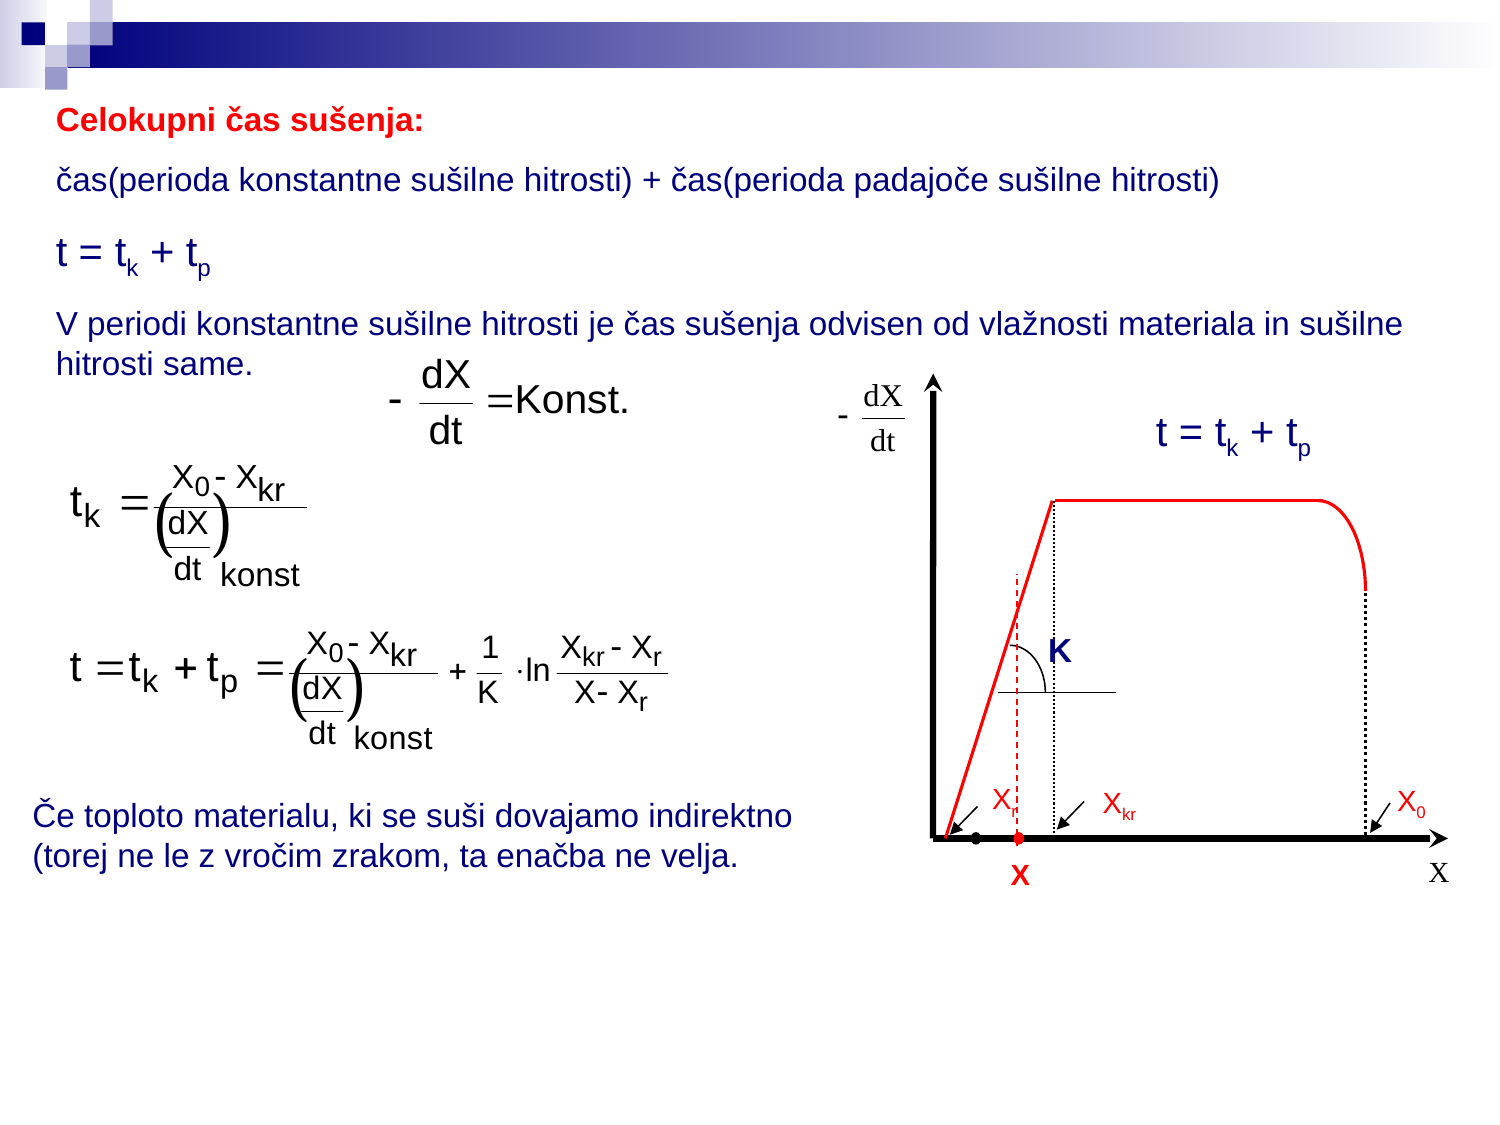

Celokupni čas sušenja:
čas(perioda konstantne sušilne hitrosti) + čas(perioda padajoče sušilne hitrosti)
t = tk + tp
V periodi konstantne sušilne hitrosti je čas sušenja odvisen od vlažnosti materiala in sušilne hitrosti same.
Xr
X0
Xkr
X
 X
t = tk + tp
K
Če toploto materialu, ki se suši dovajamo indirektno (torej ne le z vročim zrakom, ta enačba ne velja.